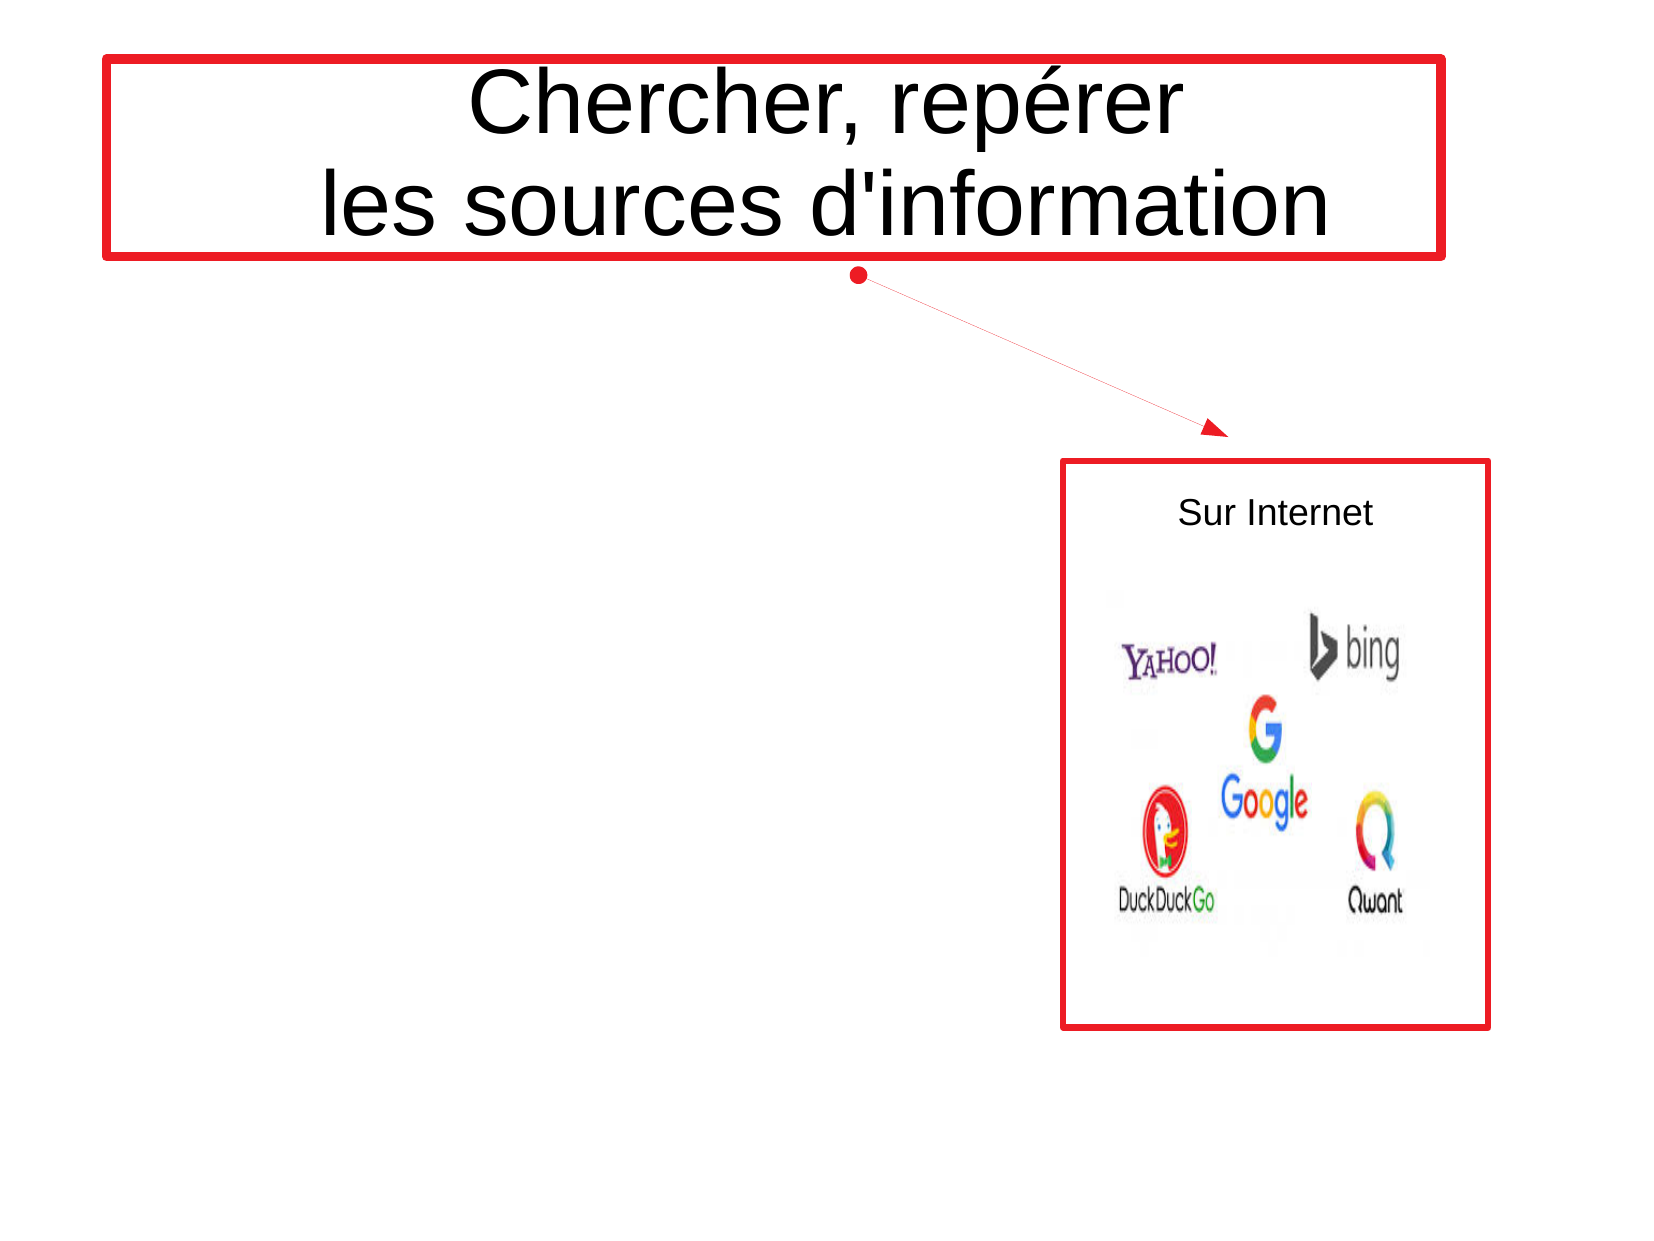

# Chercher, repérer les sources d'information
Sur Internet